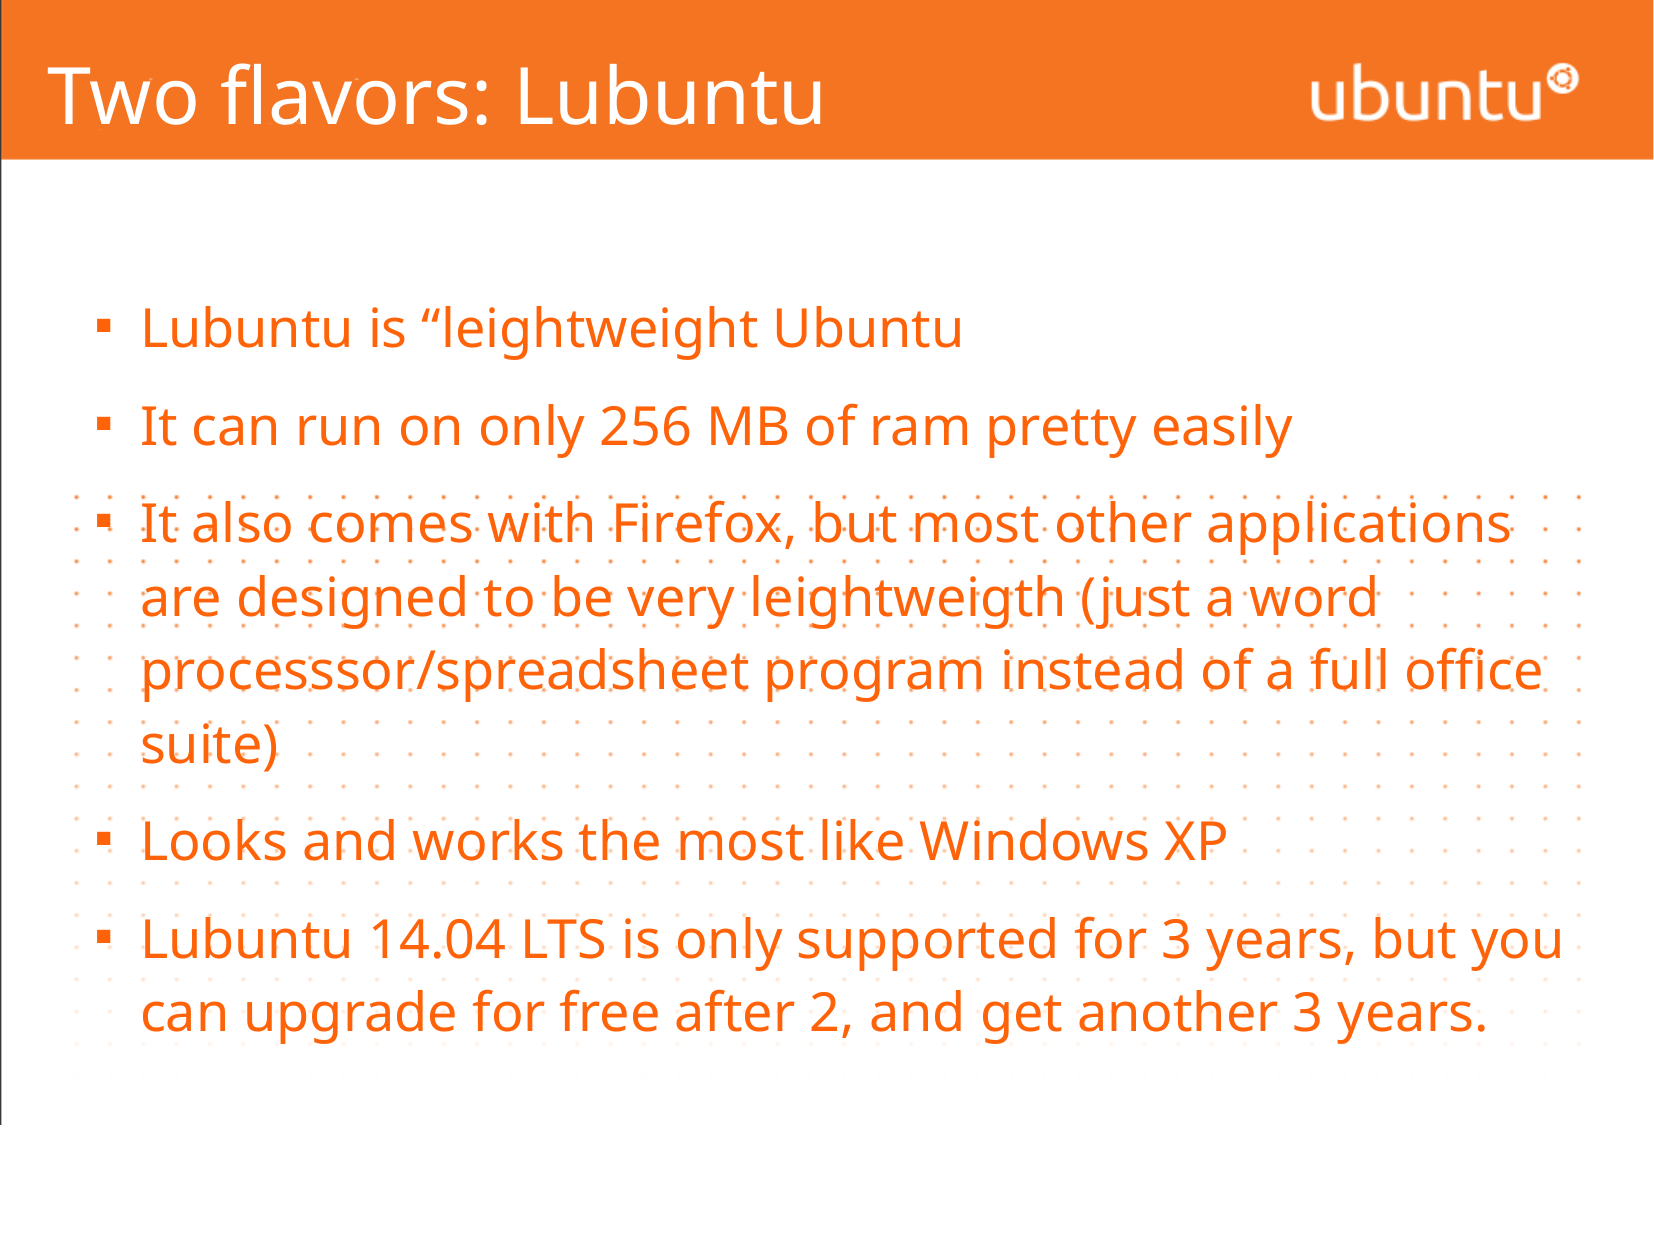

# Two flavors: Lubuntu
Lubuntu is “leightweight Ubuntu
It can run on only 256 MB of ram pretty easily
It also comes with Firefox, but most other applications are designed to be very leightweigth (just a word processsor/spreadsheet program instead of a full office suite)
Looks and works the most like Windows XP
Lubuntu 14.04 LTS is only supported for 3 years, but you can upgrade for free after 2, and get another 3 years.